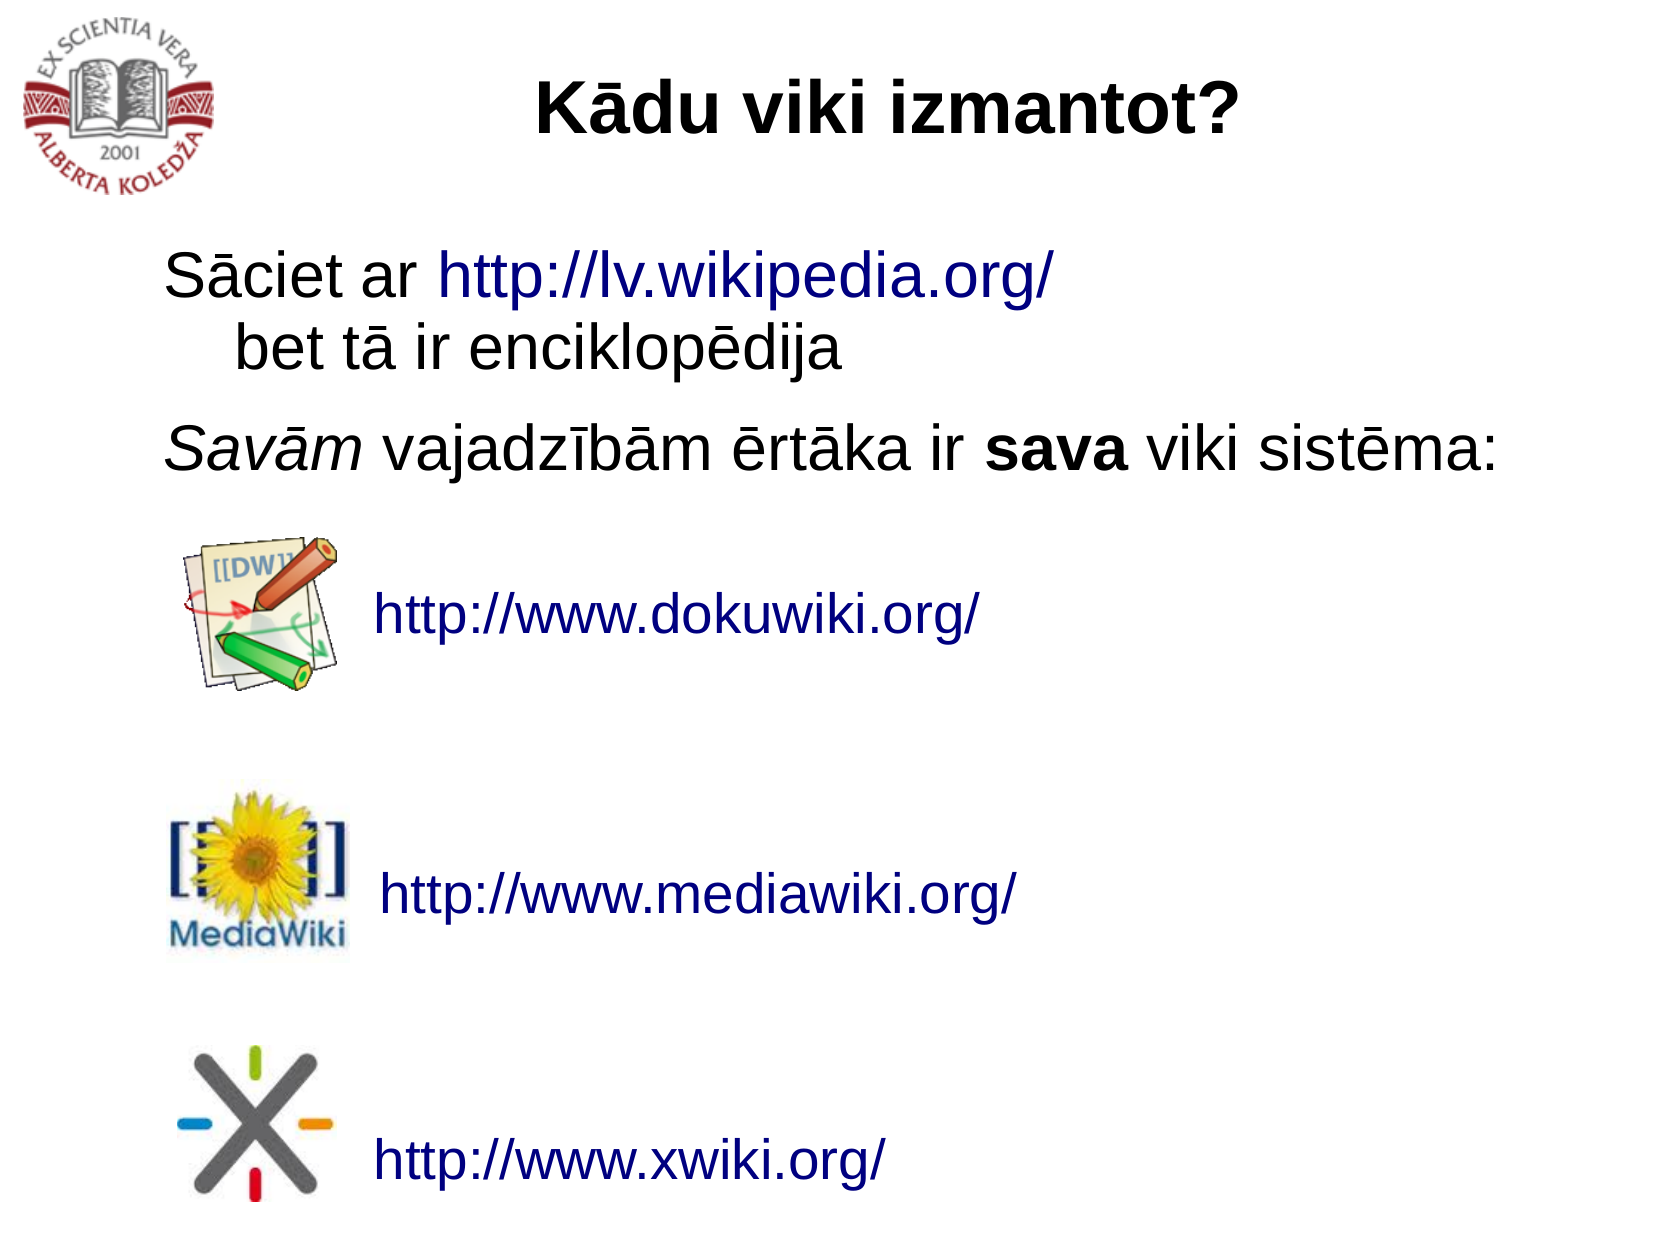

# Kādu viki izmantot?
Sāciet ar http://lv.wikipedia.org/
	bet tā ir enciklopēdija
Savām vajadzībām ērtāka ir sava viki sistēma:
 http://www.dokuwiki.org/
 http://www.mediawiki.org/
 http://www.xwiki.org/